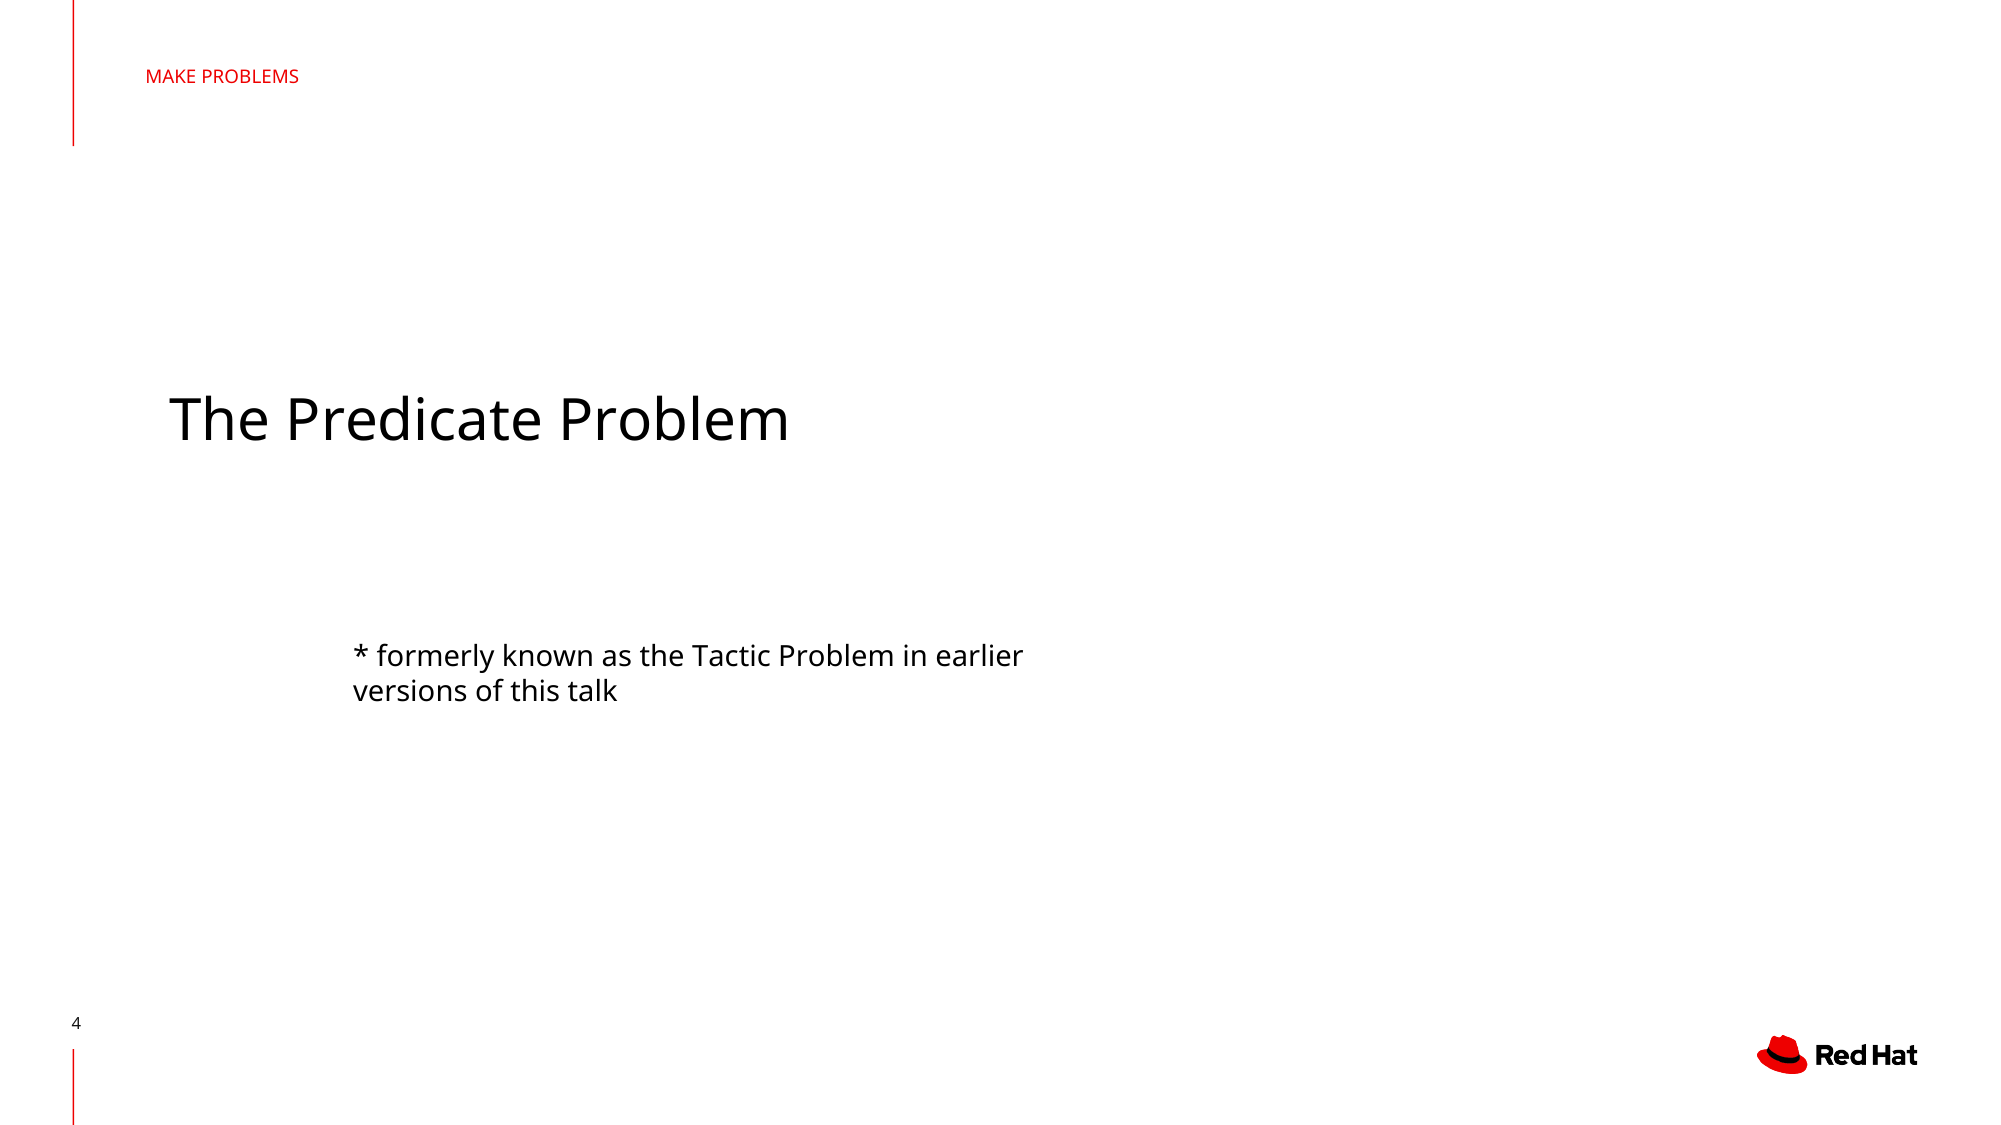

MAKE PROBLEMS
The Predicate Problem
* formerly known as the Tactic Problem in earlier versions of this talk
4